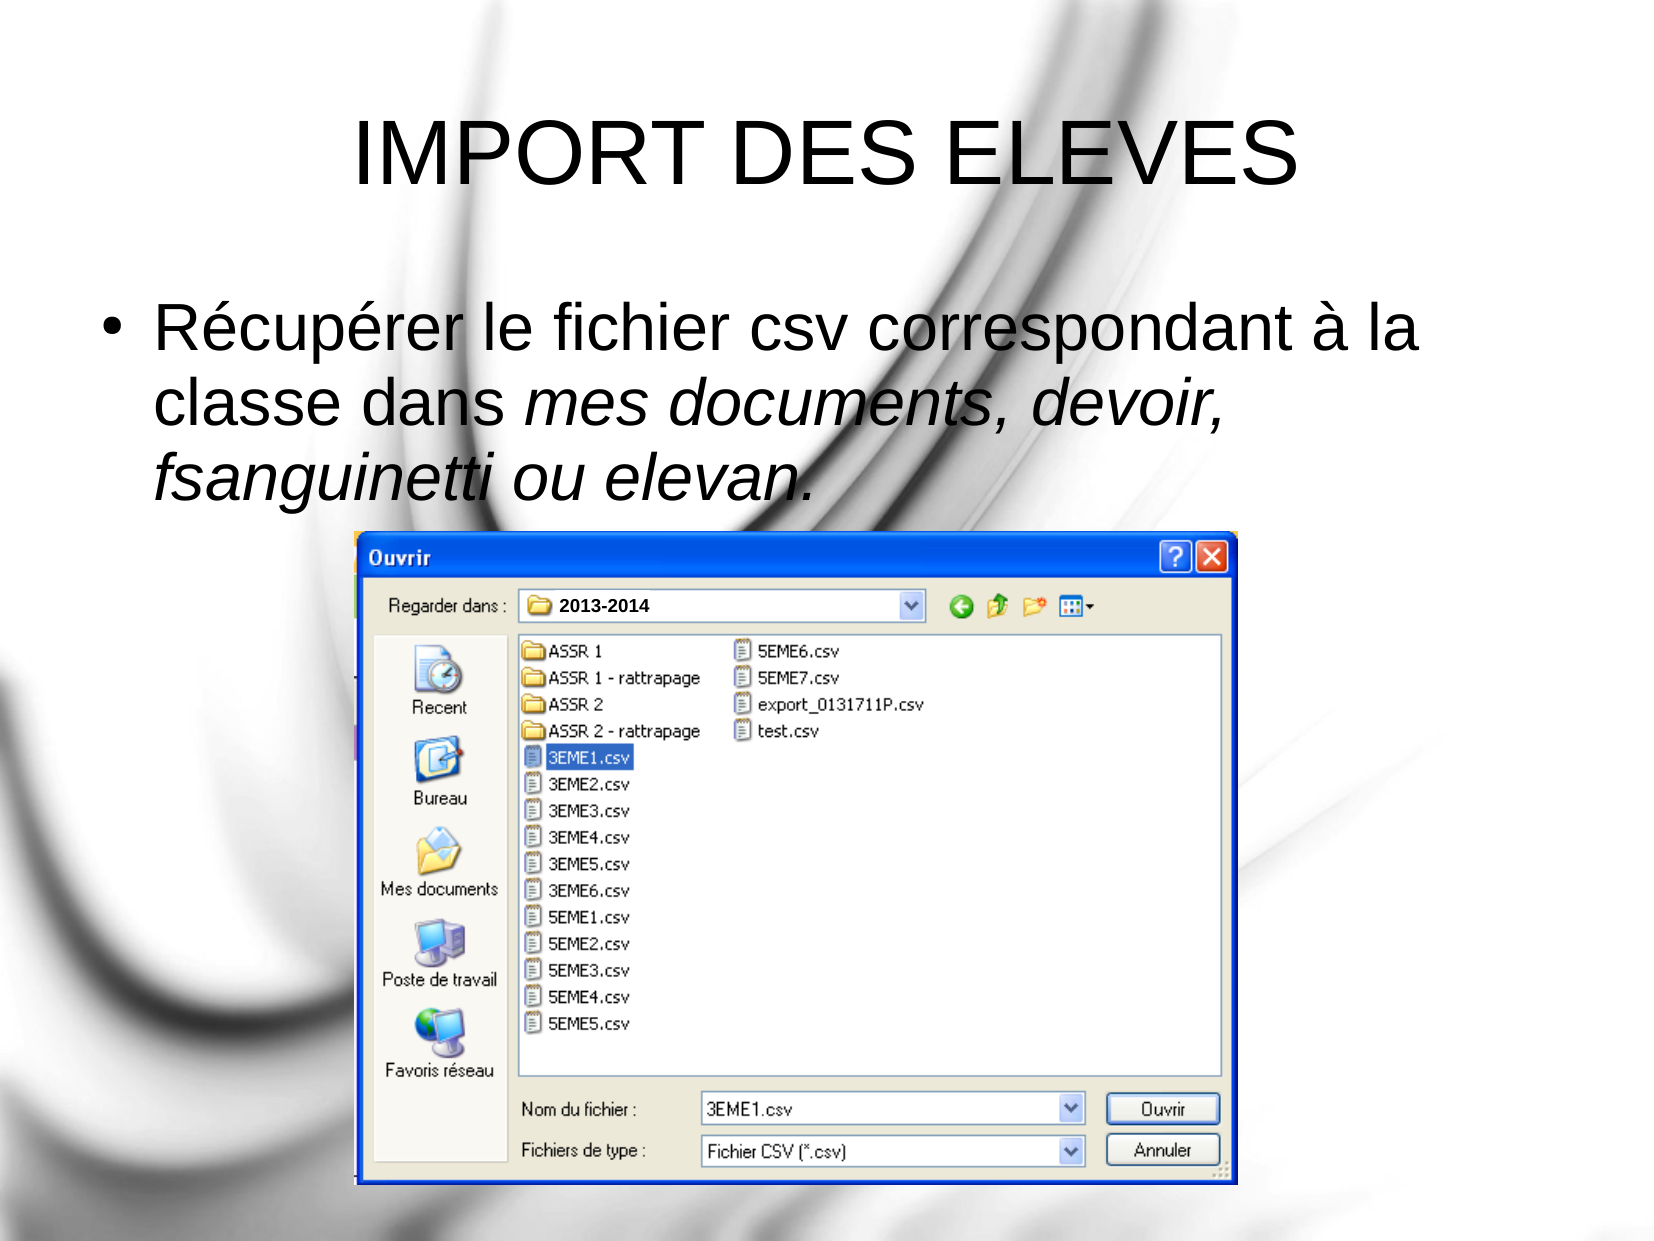

# IMPORT DES ELEVES
Récupérer le fichier csv correspondant à la classe dans mes documents, devoir, fsanguinetti ou elevan.
2013-2014